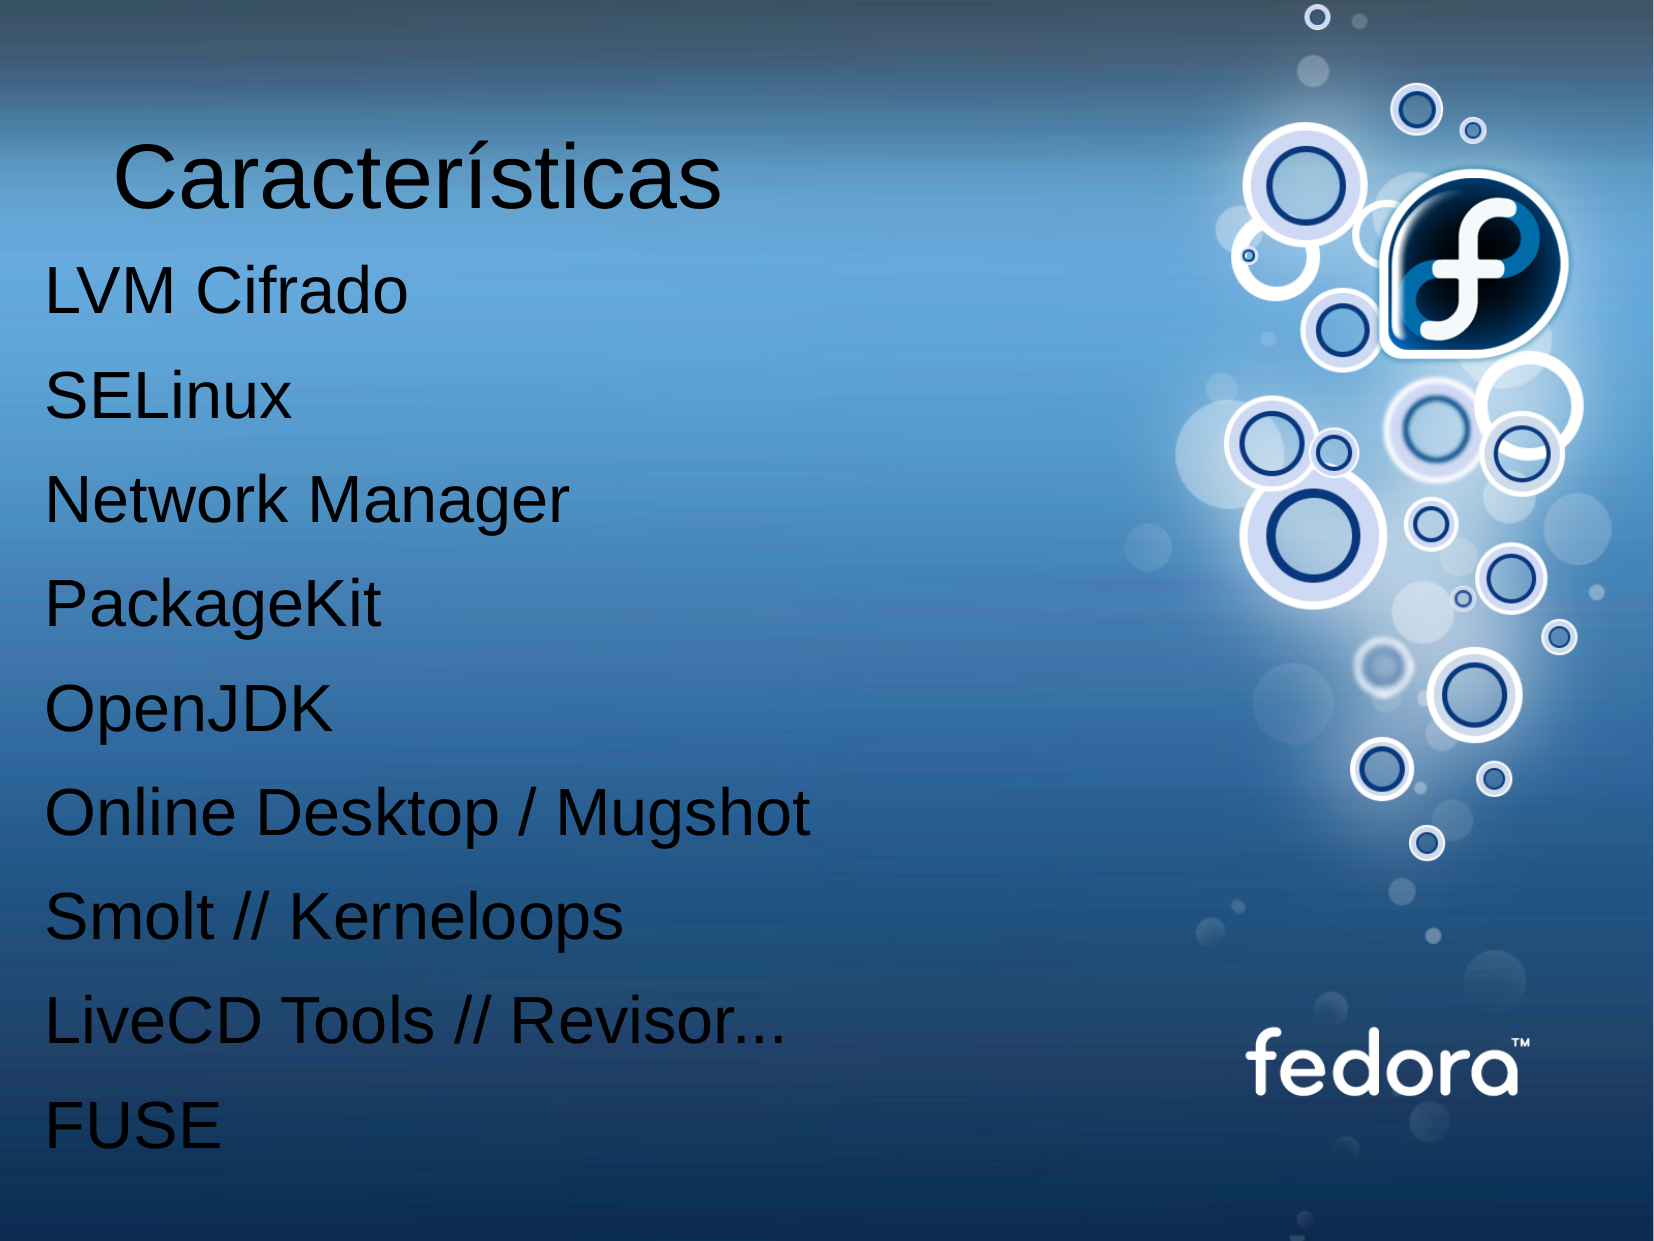

# Características
LVM Cifrado
SELinux
Network Manager
PackageKit
OpenJDK
Online Desktop / Mugshot
Smolt // Kerneloops
LiveCD Tools // Revisor...
FUSE